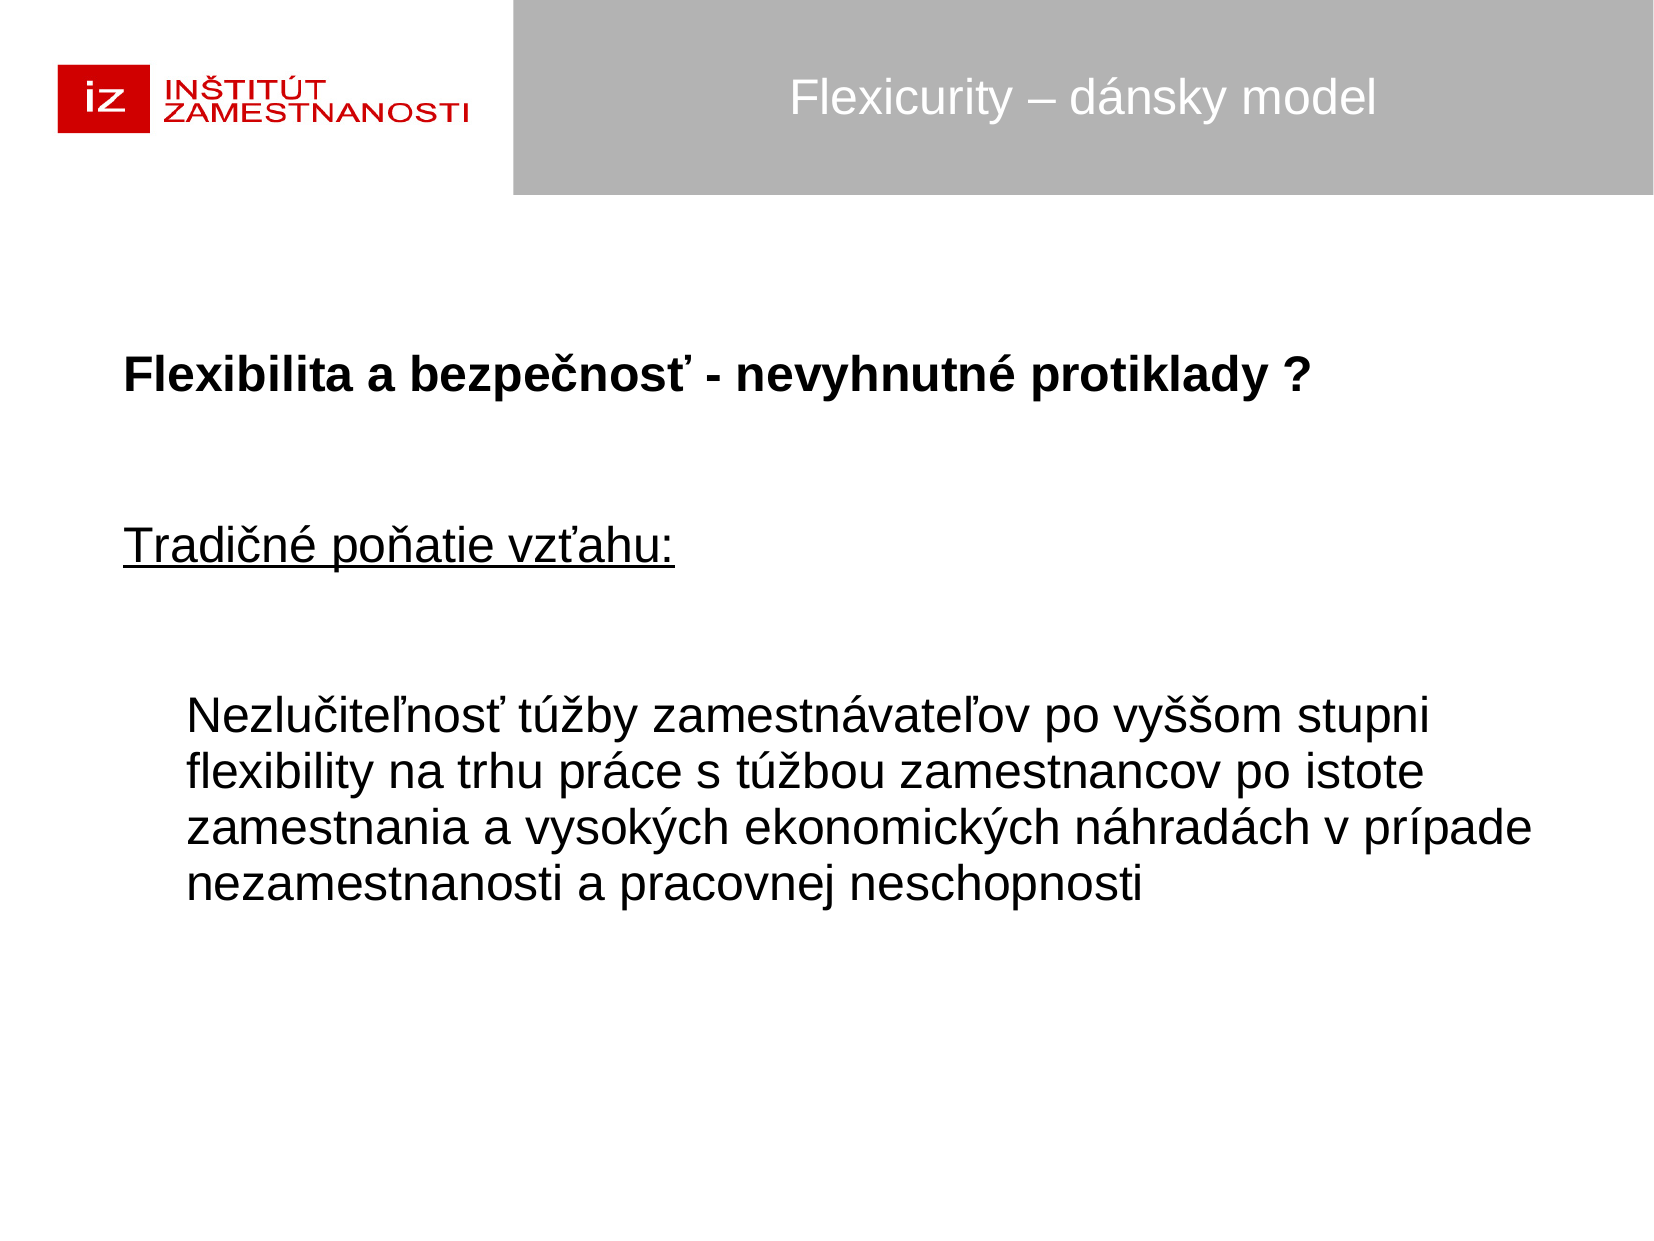

Flexicurity – dánsky model
# Flexibilita a bezpečnosť - nevyhnutné protiklady ?
Tradičné poňatie vzťahu:
Nezlučiteľnosť túžby zamestnávateľov po vyššom stupni flexibility na trhu práce s túžbou zamestnancov po istote zamestnania a vysokých ekonomických náhradách v prípade nezamestnanosti a pracovnej neschopnosti